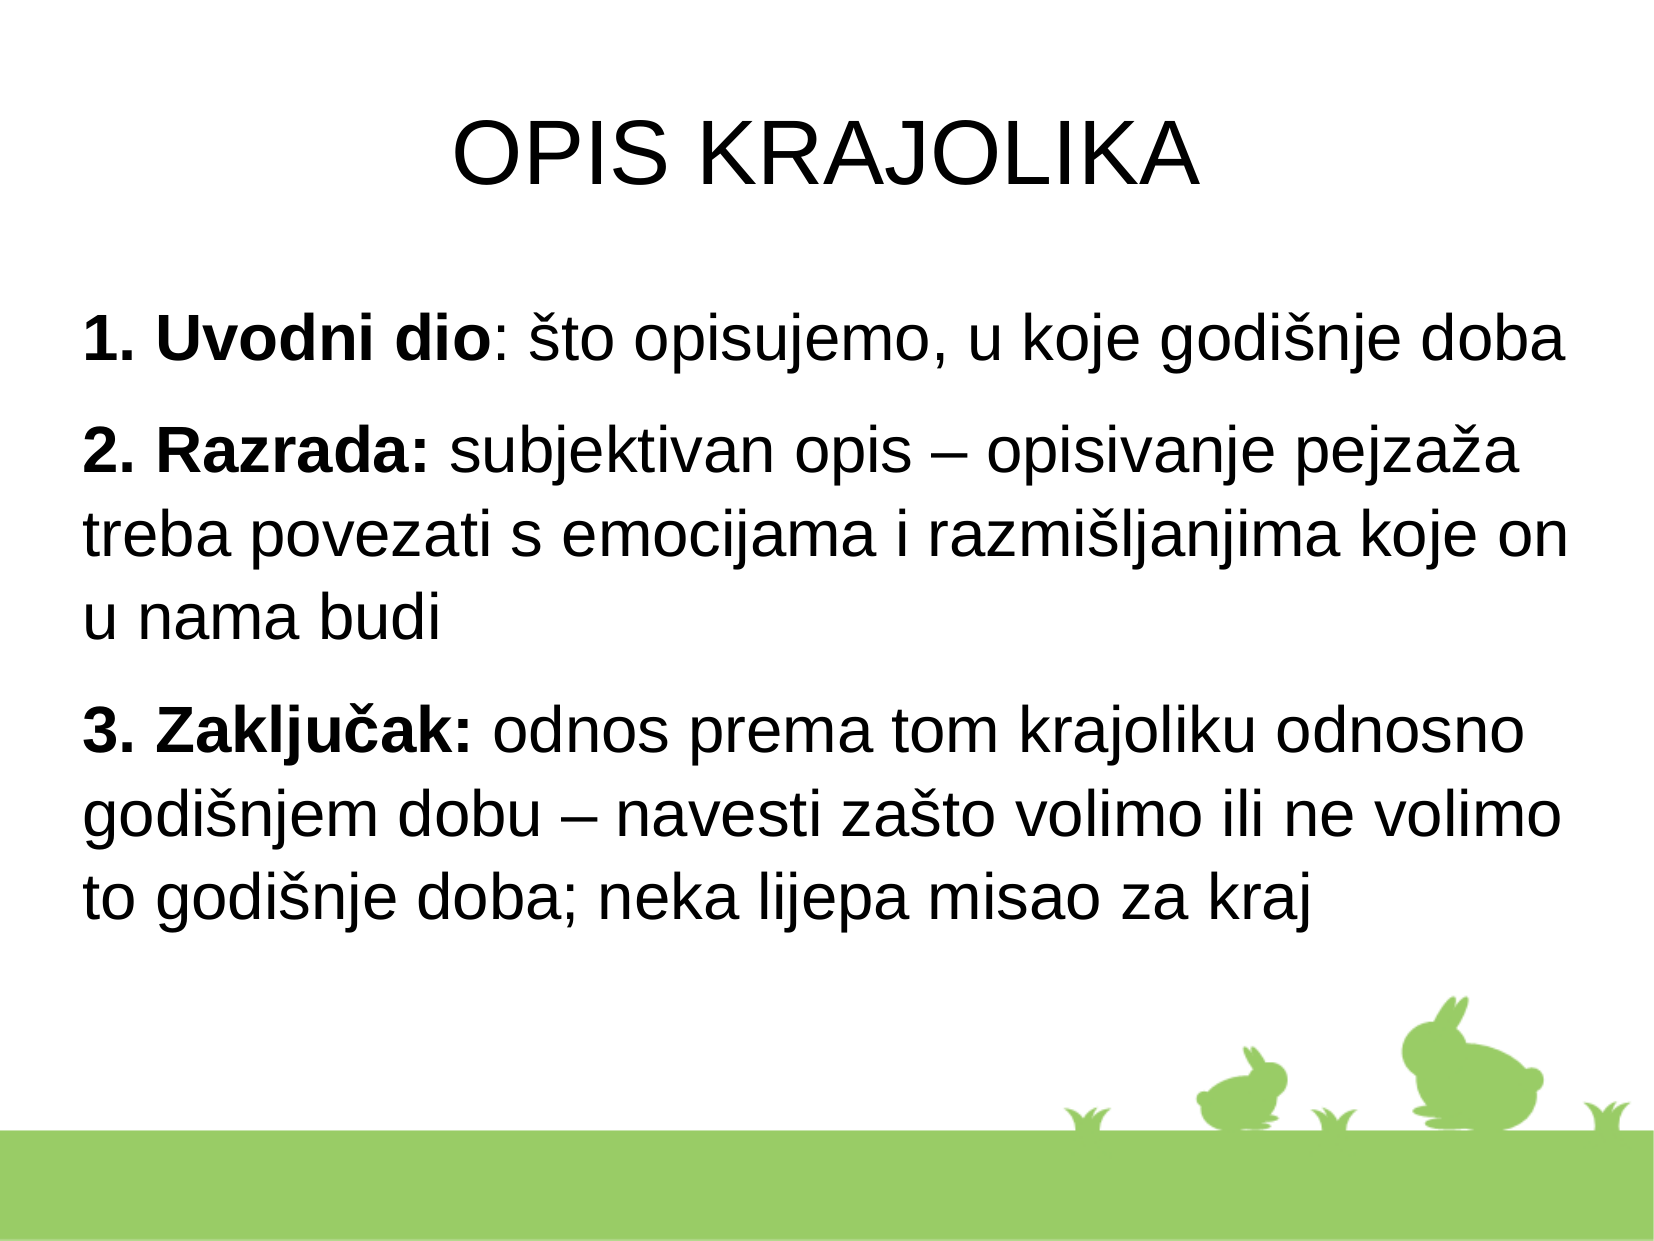

# OPIS KRAJOLIKA
1. Uvodni dio: što opisujemo, u koje godišnje doba
2. Razrada: subjektivan opis – opisivanje pejzaža treba povezati s emocijama i razmišljanjima koje on u nama budi
3. Zaključak: odnos prema tom krajoliku odnosno godišnjem dobu – navesti zašto volimo ili ne volimo to godišnje doba; neka lijepa misao za kraj